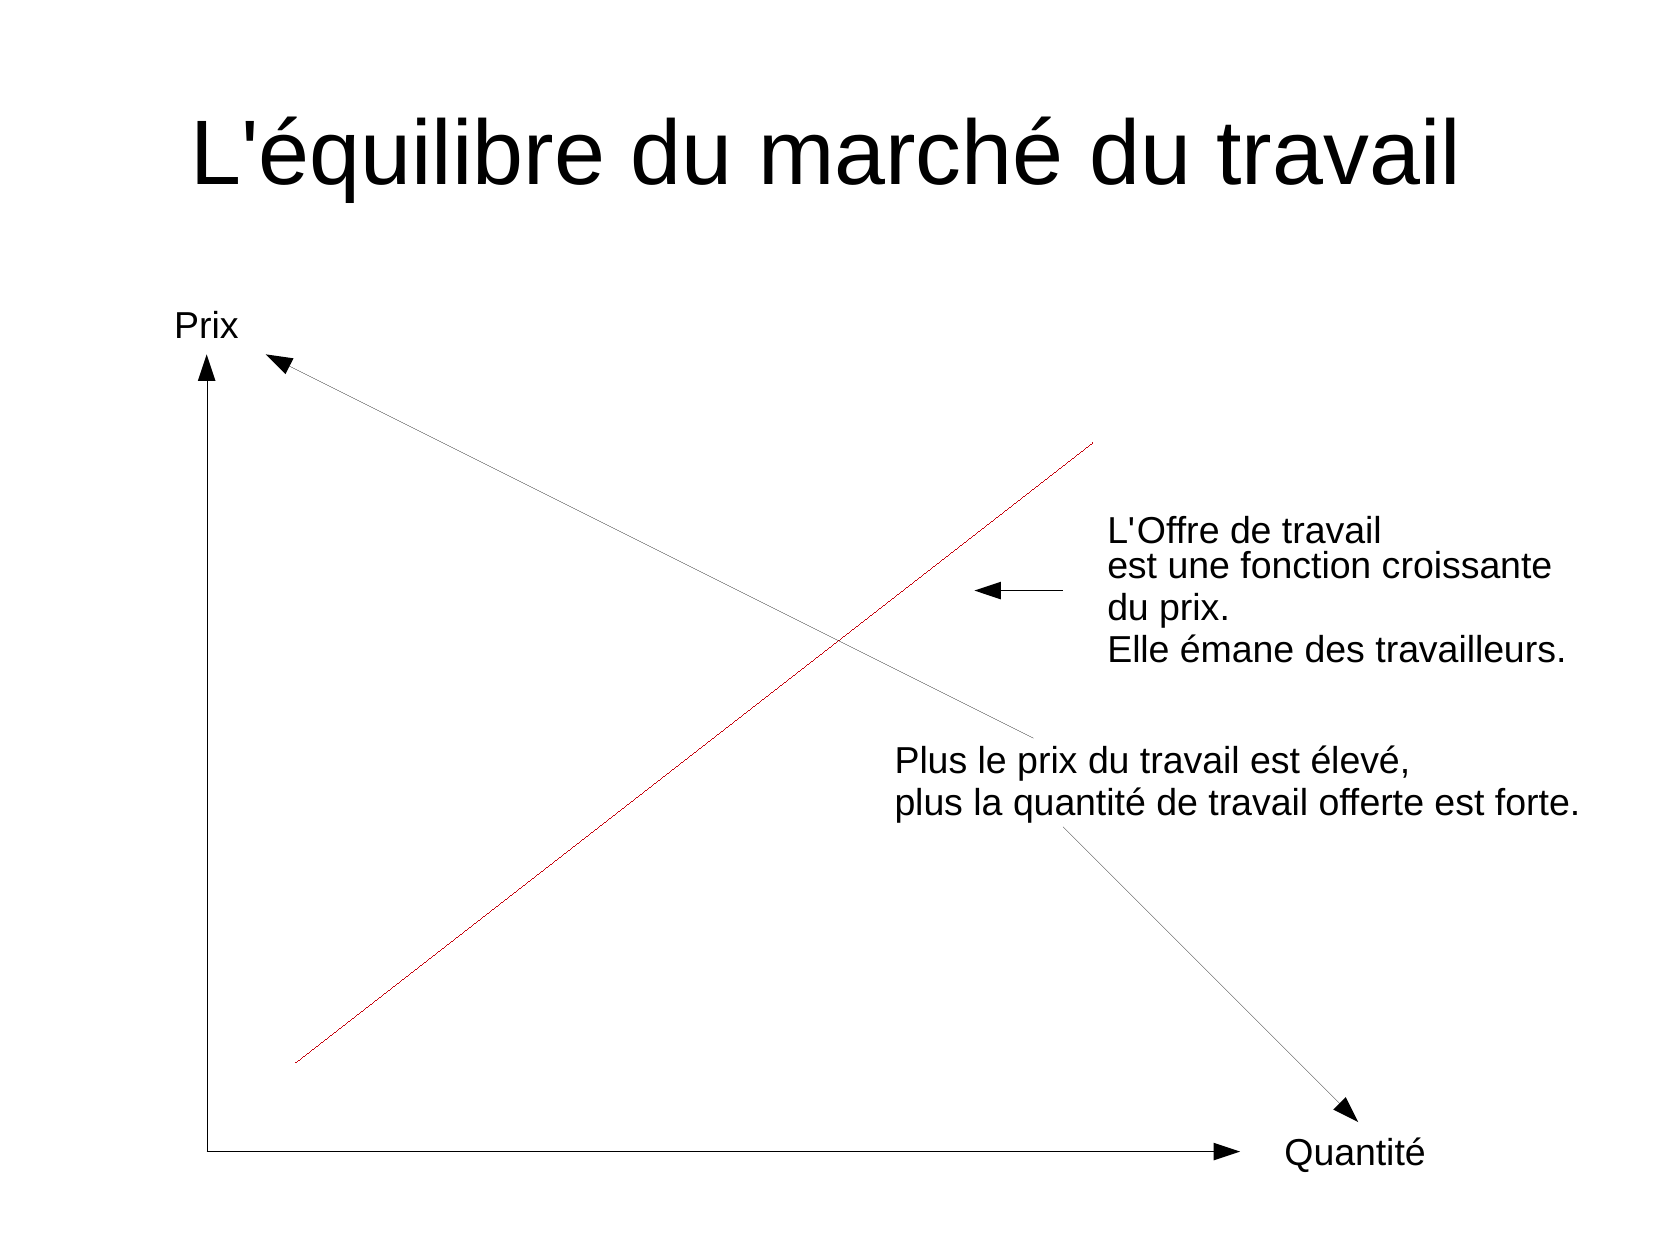

# L'équilibre du marché du travail
Prix
L'
Offre de travail
est une fonction croissante
du prix.
Elle émane des travailleurs.
Plus le prix du travail est élevé,
plus la quantité de travail offerte est forte.
Quantité